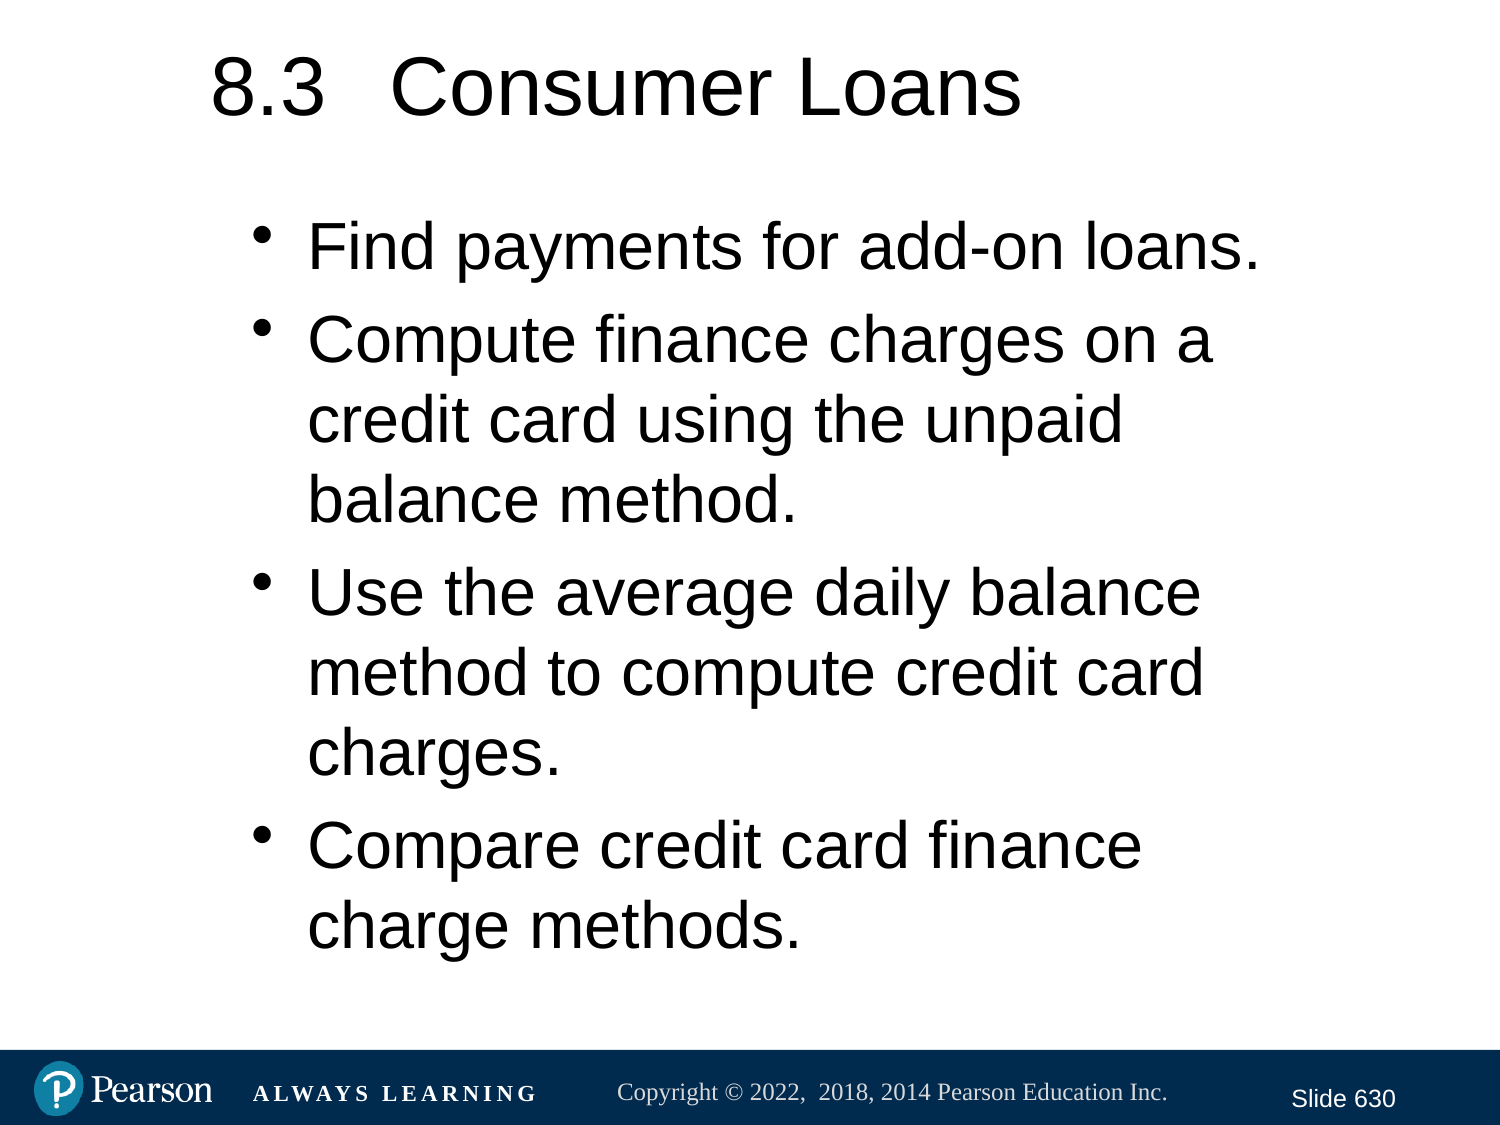

8.3
# Consumer Loans
Find payments for add-on loans.
Compute finance charges on a credit card using the unpaid balance method.
Use the average daily balance method to compute credit card charges.
Compare credit card finance charge methods.